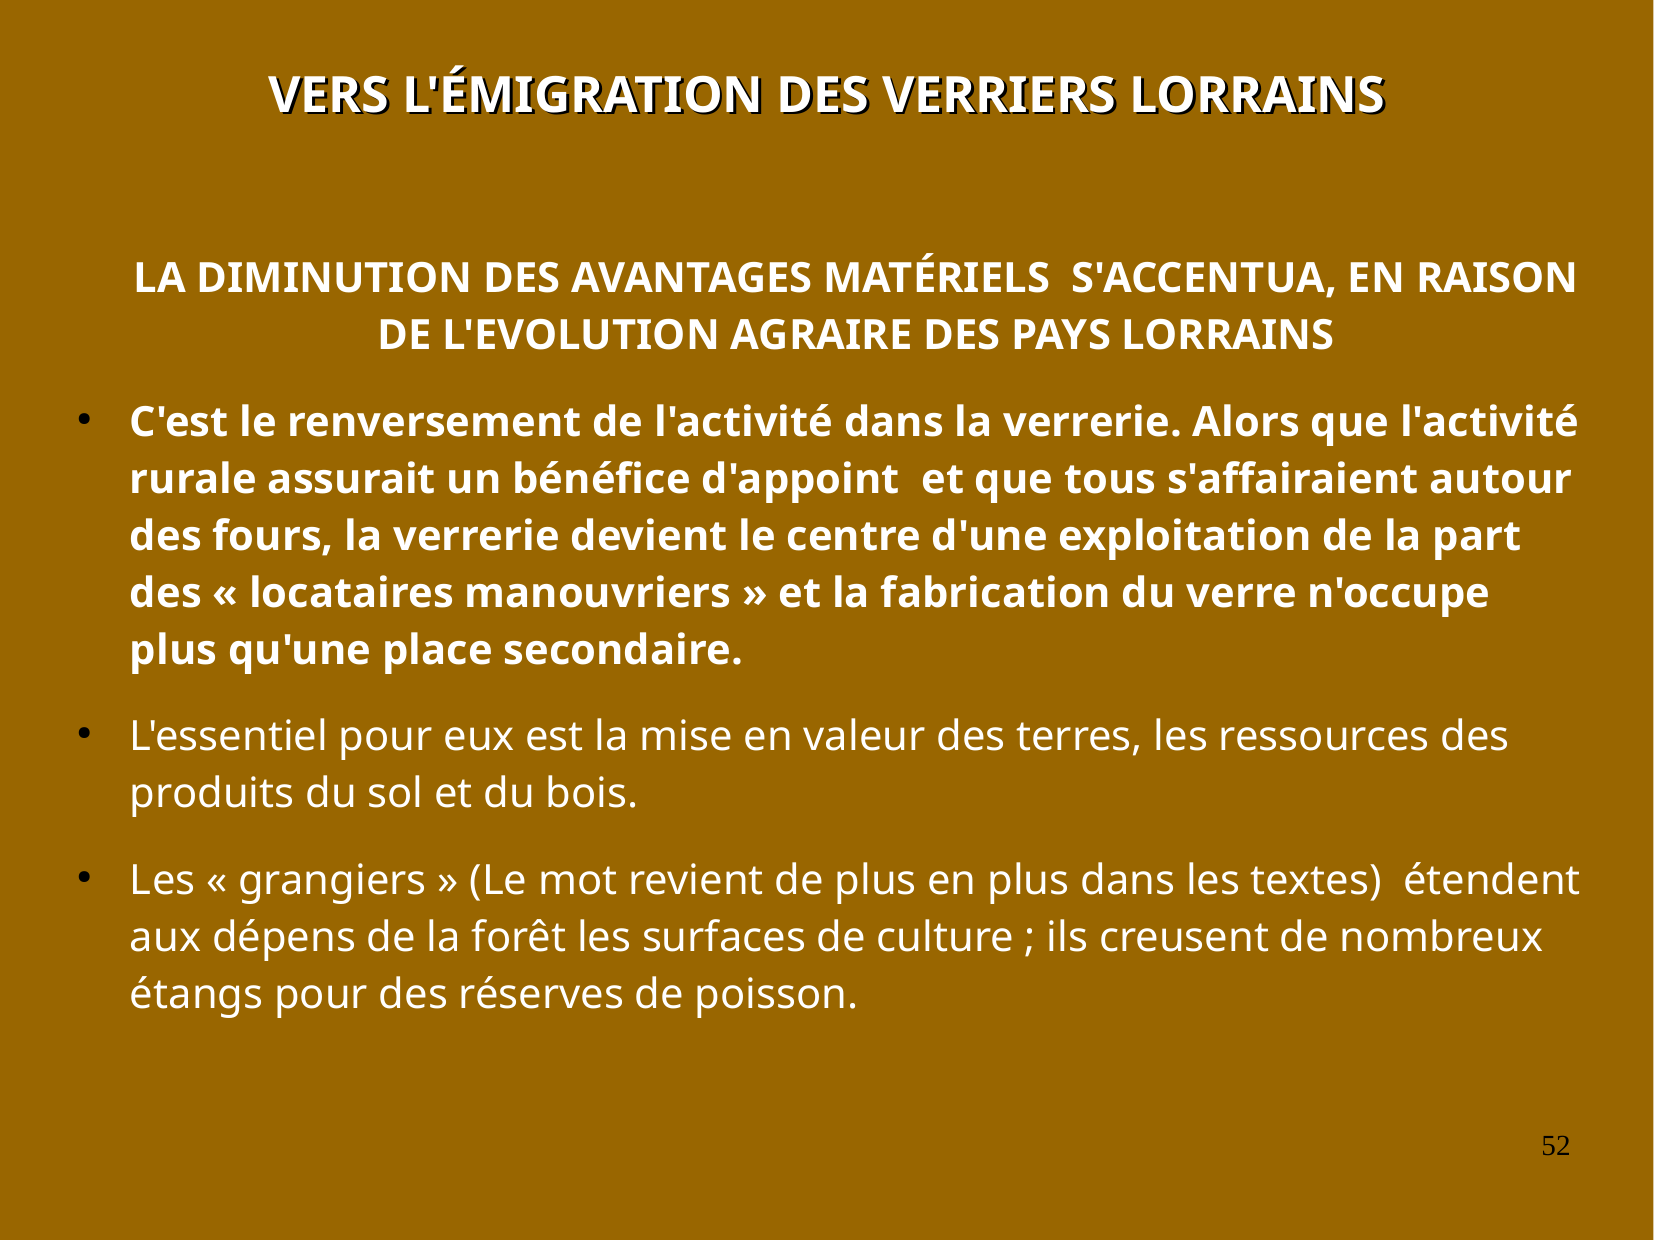

# VERS L'ÉMIGRATION DES VERRIERS LORRAINS
LA DIMINUTION DES AVANTAGES MATÉRIELS S'ACCENTUA, EN RAISON DE L'EVOLUTION AGRAIRE DES PAYS LORRAINS
C'est le renversement de l'activité dans la verrerie. Alors que l'activité rurale assurait un bénéfice d'appoint et que tous s'affairaient autour des fours, la verrerie devient le centre d'une exploitation de la part des « locataires manouvriers » et la fabrication du verre n'occupe plus qu'une place secondaire.
L'essentiel pour eux est la mise en valeur des terres, les ressources des produits du sol et du bois.
Les « grangiers » (Le mot revient de plus en plus dans les textes) étendent aux dépens de la forêt les surfaces de culture ; ils creusent de nombreux étangs pour des réserves de poisson.
52